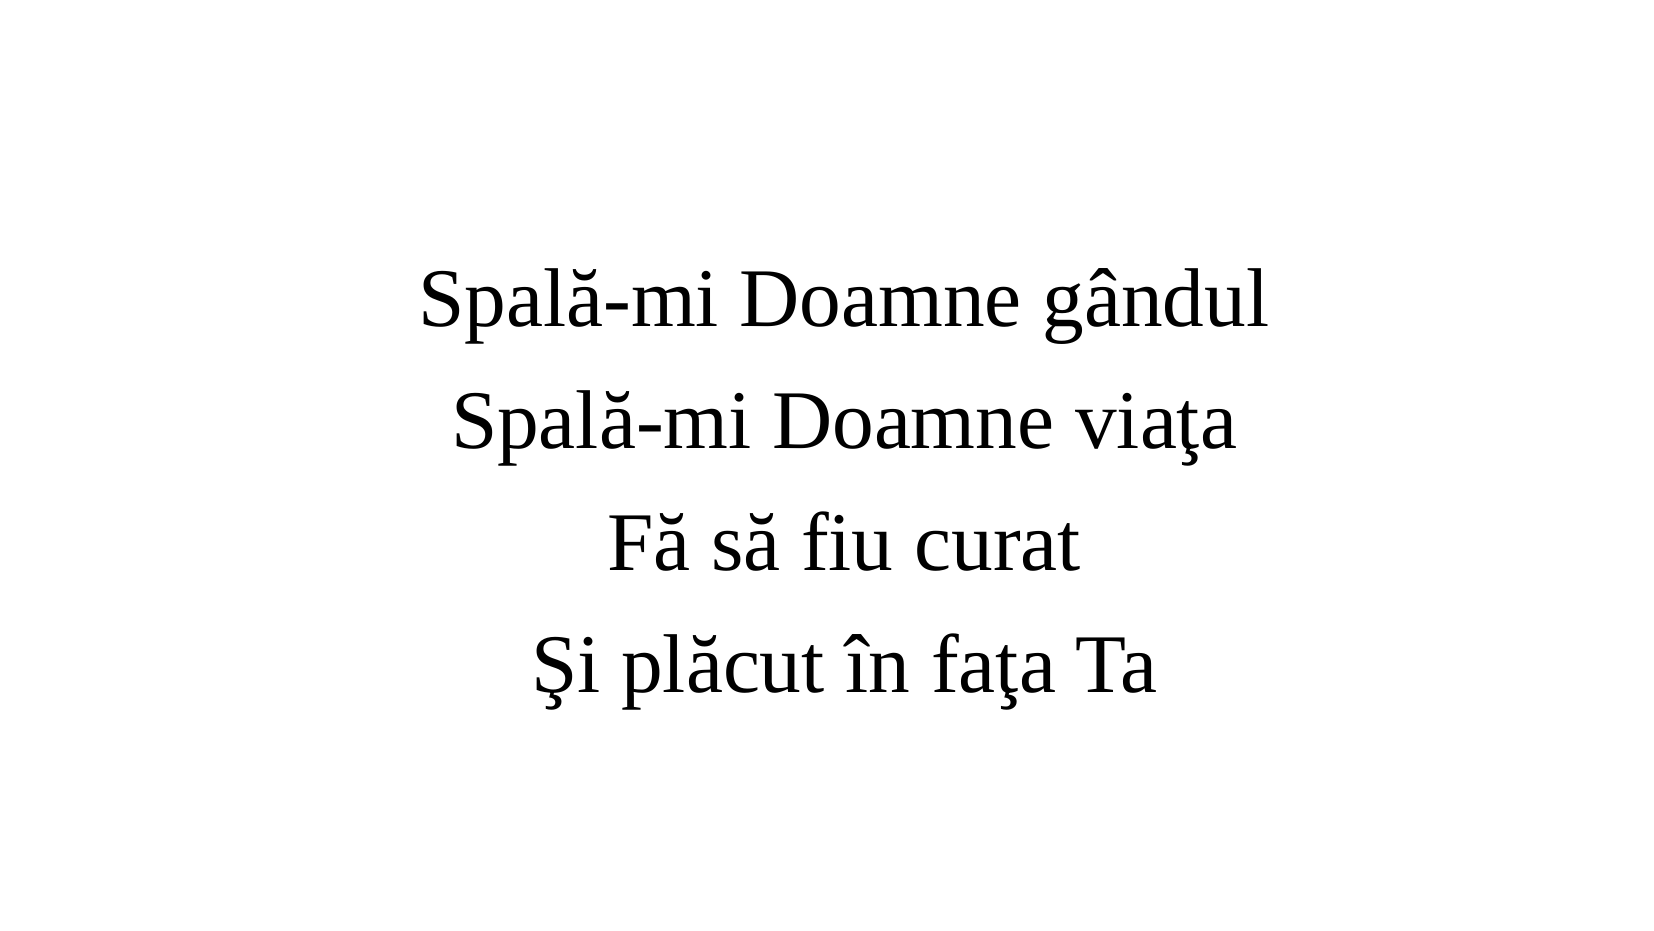

# Spală-mi Doamne gândul
Spală-mi Doamne viaţa
Fă să fiu curat
Şi plăcut în faţa Ta